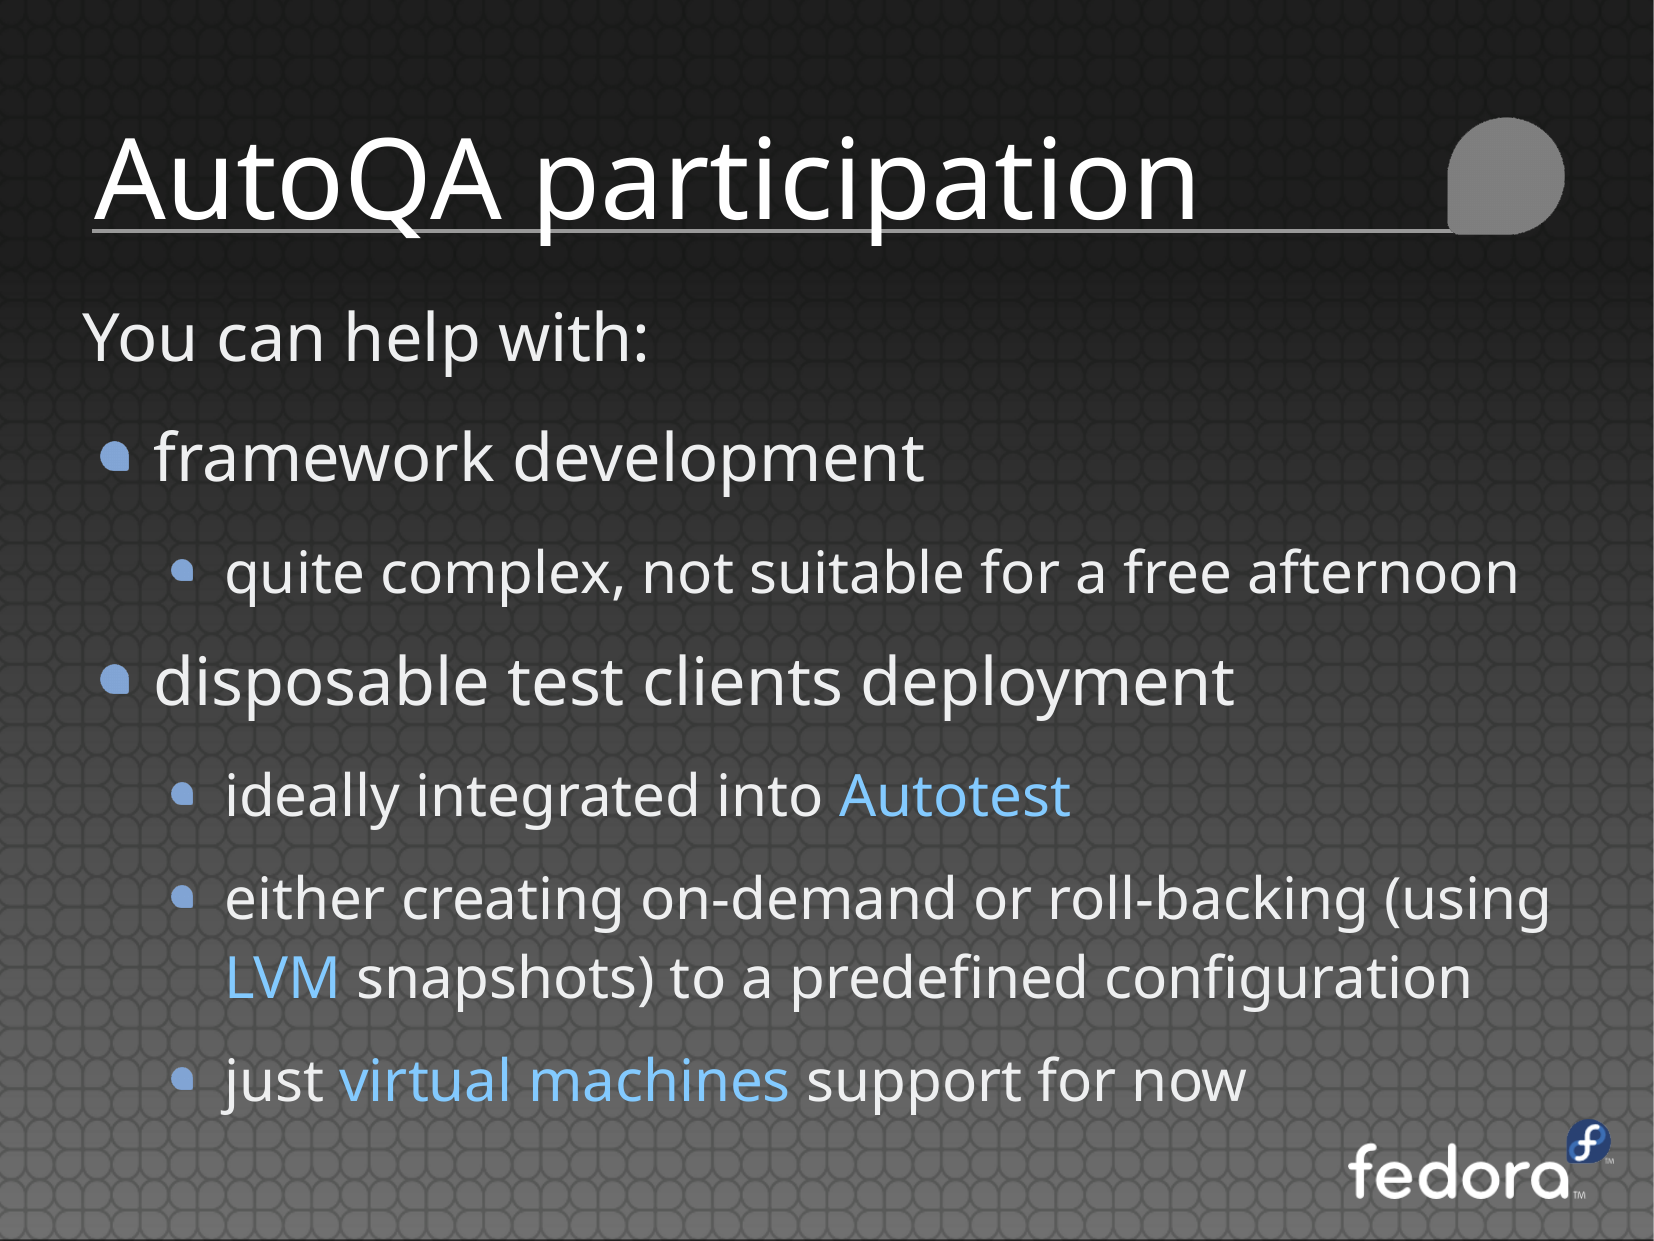

AutoQA participation
# You can help with:
framework development
quite complex, not suitable for a free afternoon
disposable test clients deployment
ideally integrated into Autotest
either creating on-demand or roll-backing (using LVM snapshots) to a predefined configuration
just virtual machines support for now